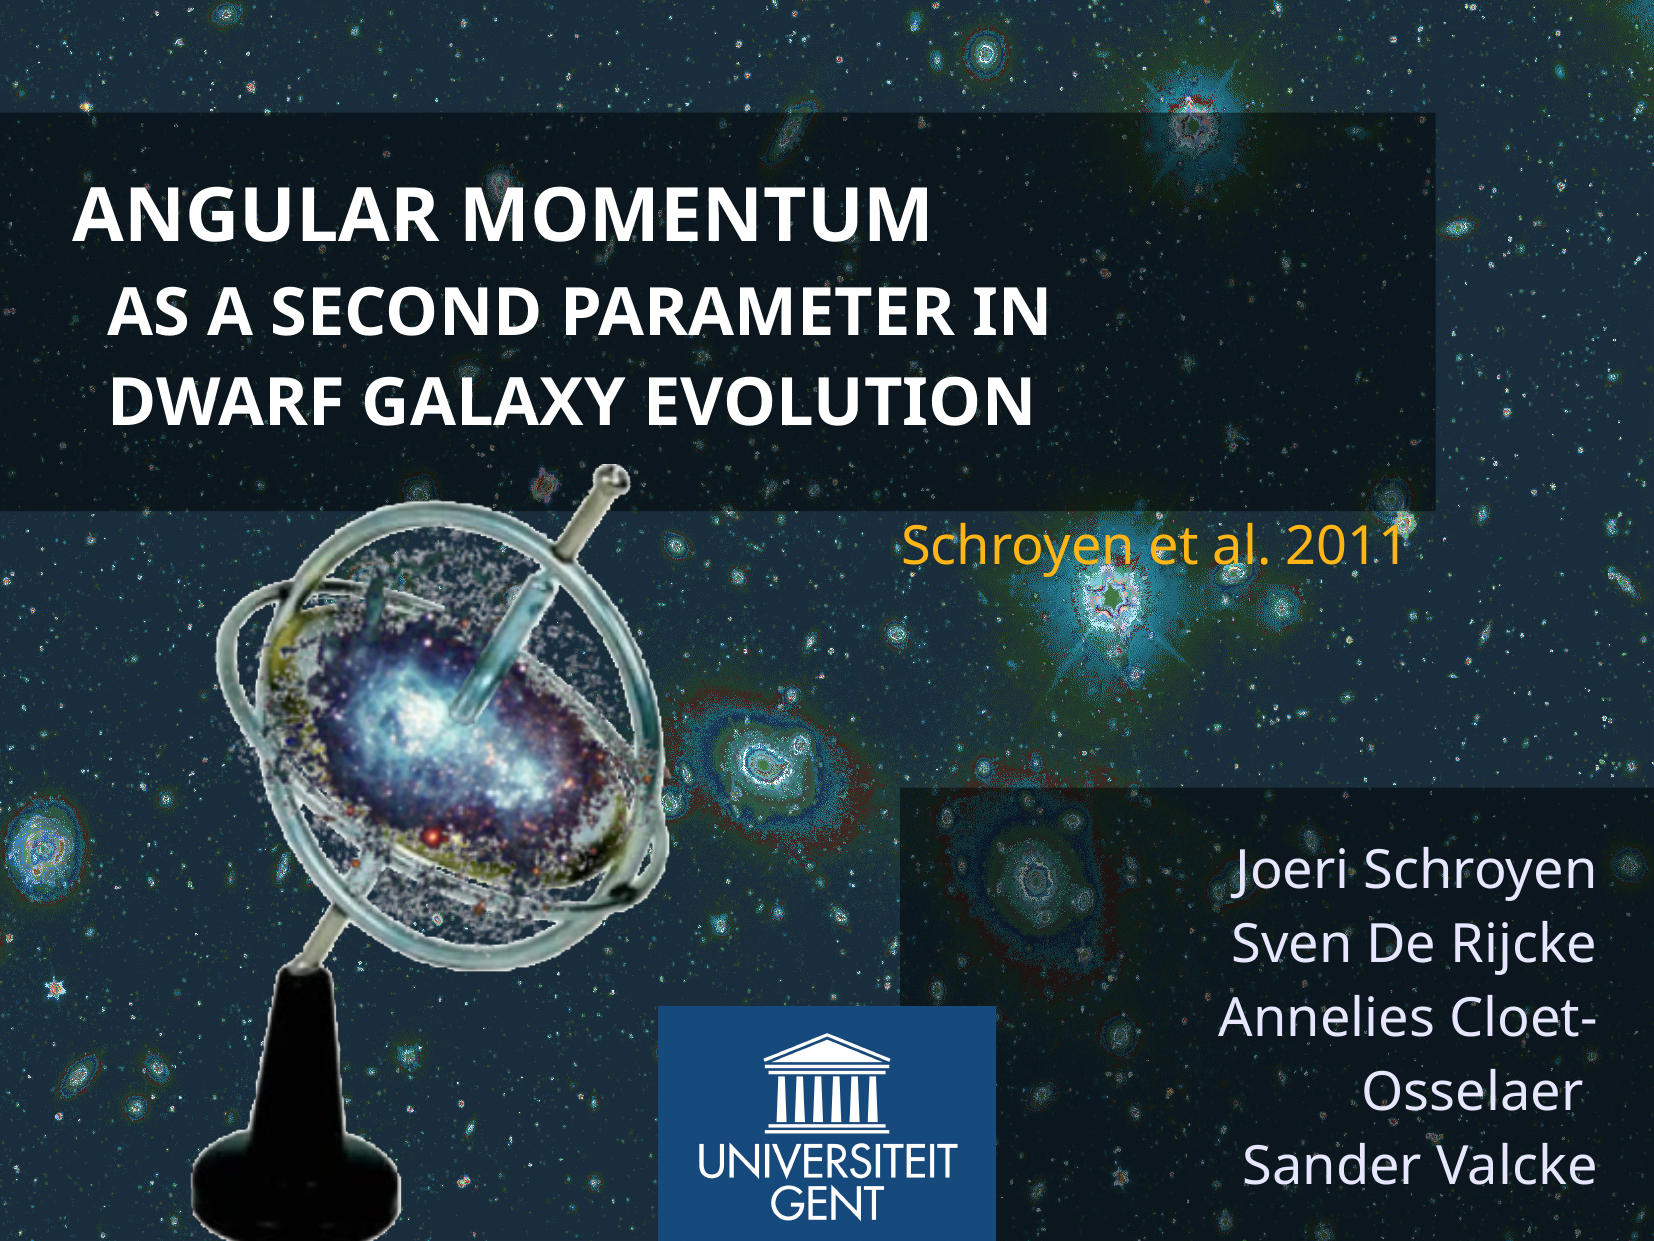

ANGULAR MOMENTUM
 AS A SECOND PARAMETER IN
 DWARF GALAXY EVOLUTION
Schroyen et al. 2011
#
Joeri Schroyen
Sven De Rijcke
Annelies Cloet-Osselaer
Sander Valcke
Ghent University